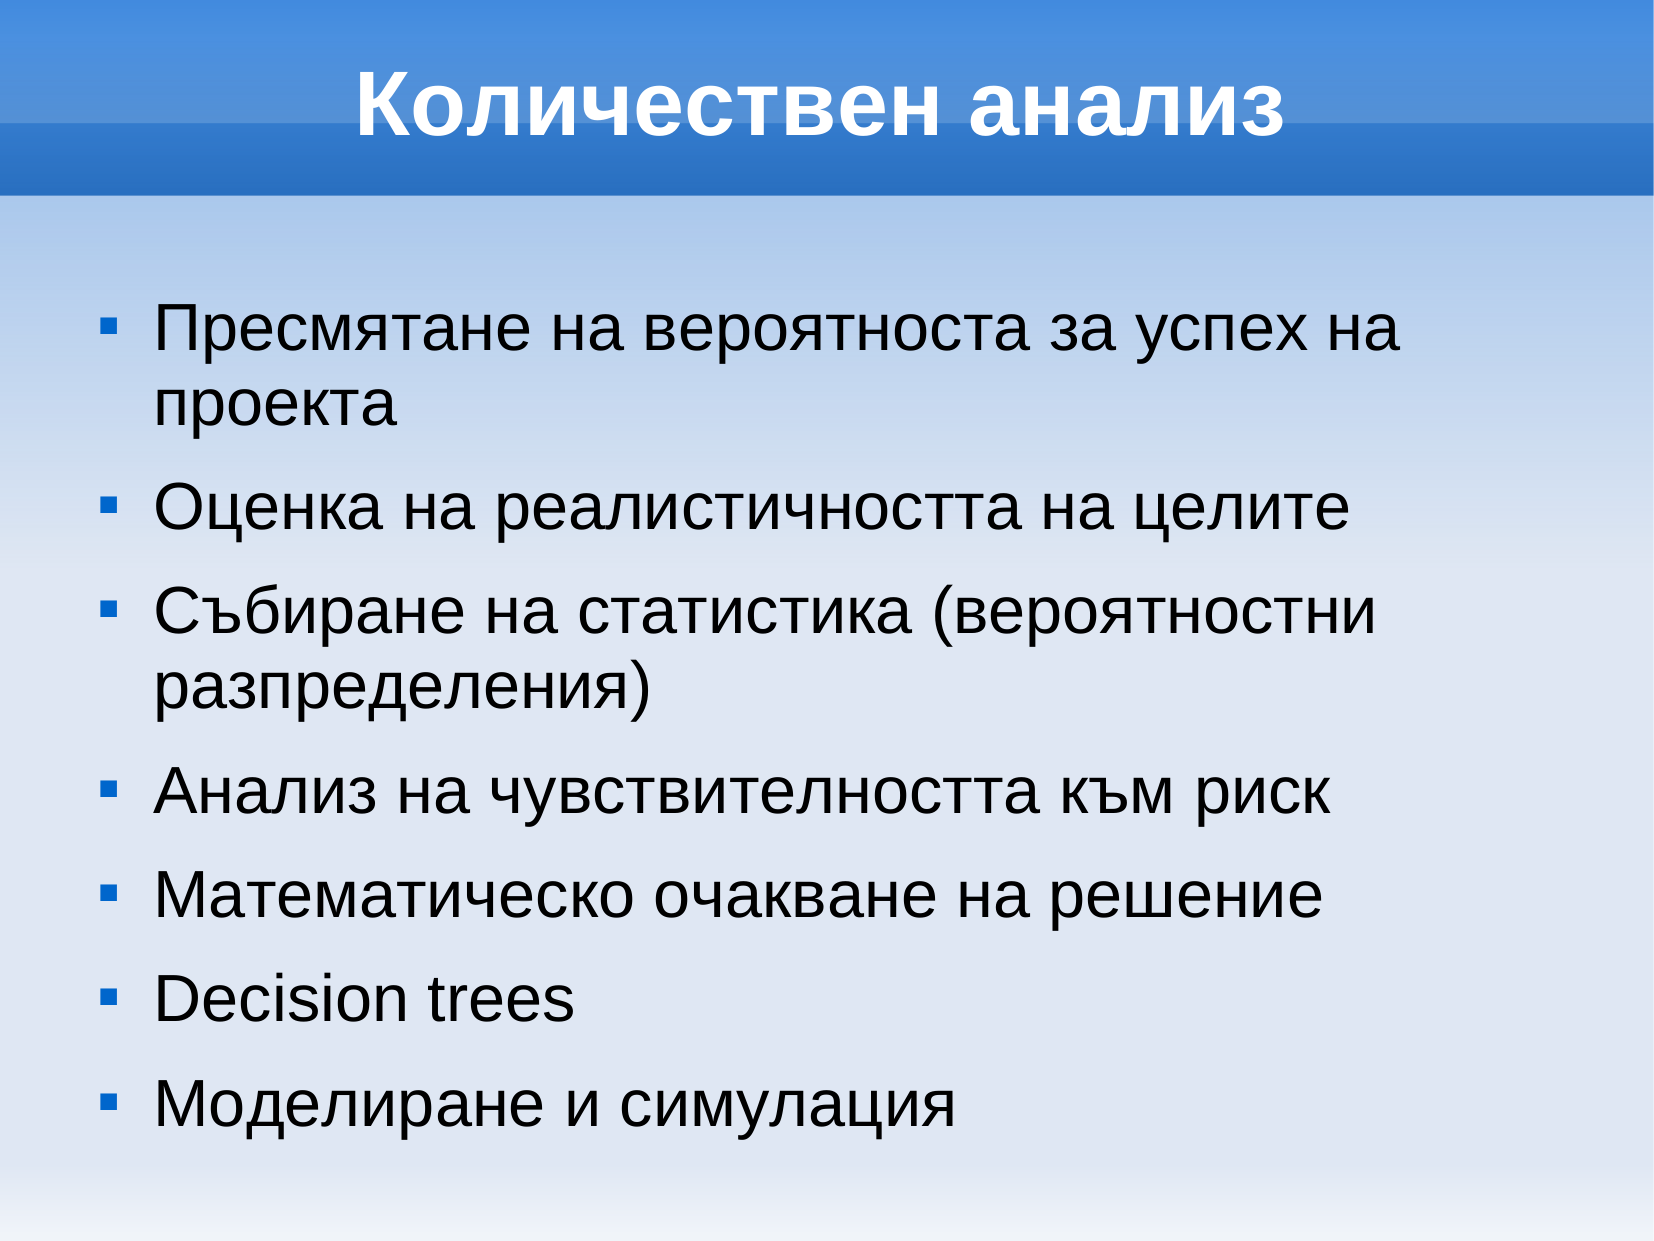

# Количествен анализ
Пресмятане на вероятноста за успех на проекта
Оценка на реалистичността на целите
Събиране на статистика (вероятностни разпределения)
Анализ на чувствителността към риск
Математическо очакване на решение
Decision trees
Моделиране и симулация